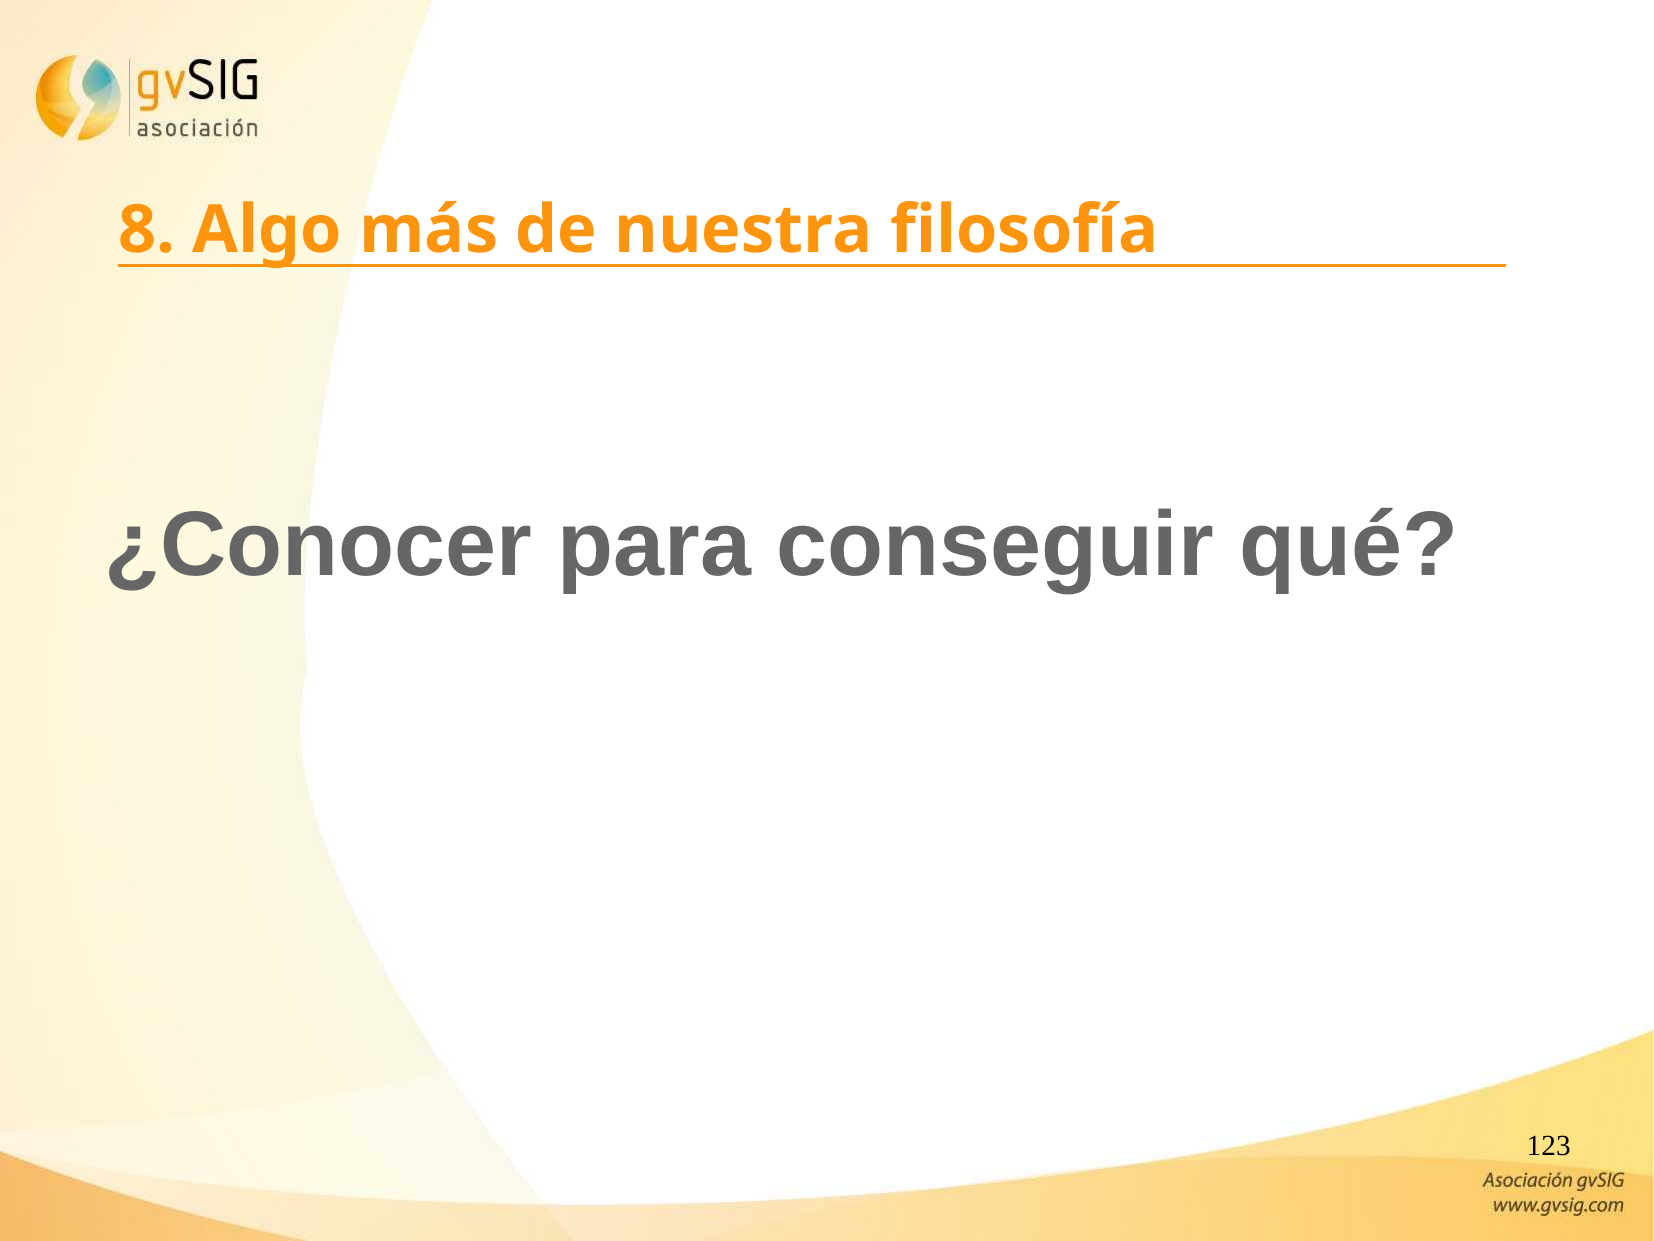

# 8. Algo más de nuestra filosofía
¿Conocer para conseguir qué?
123